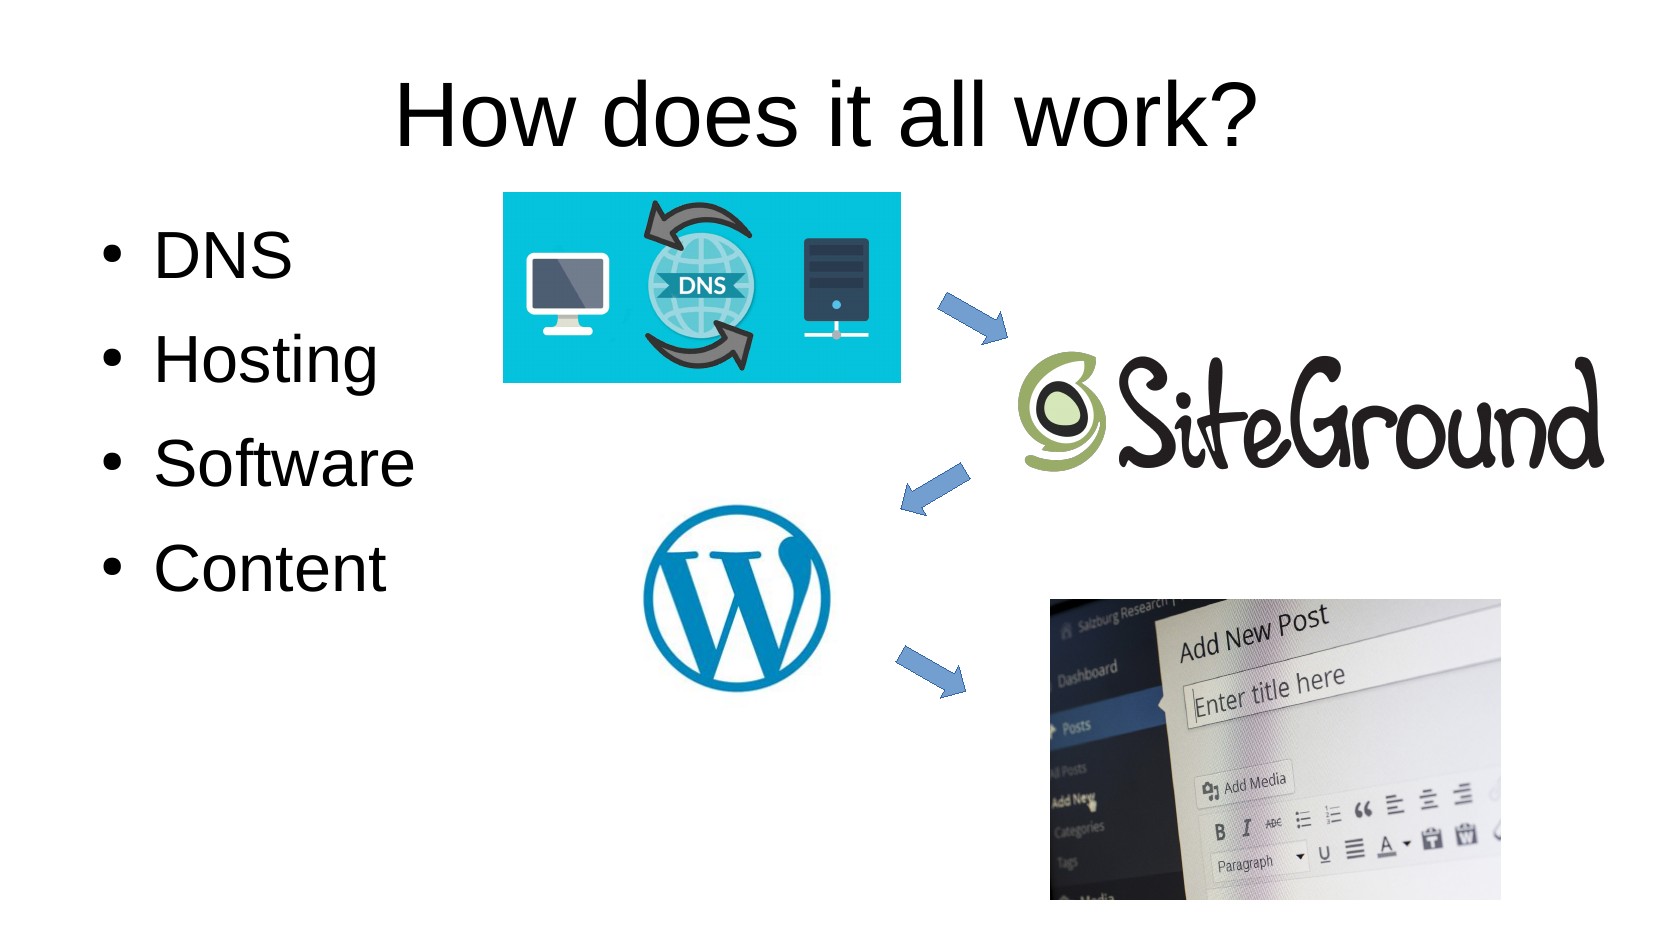

# How does it all work?
DNS
Hosting
Software
Content